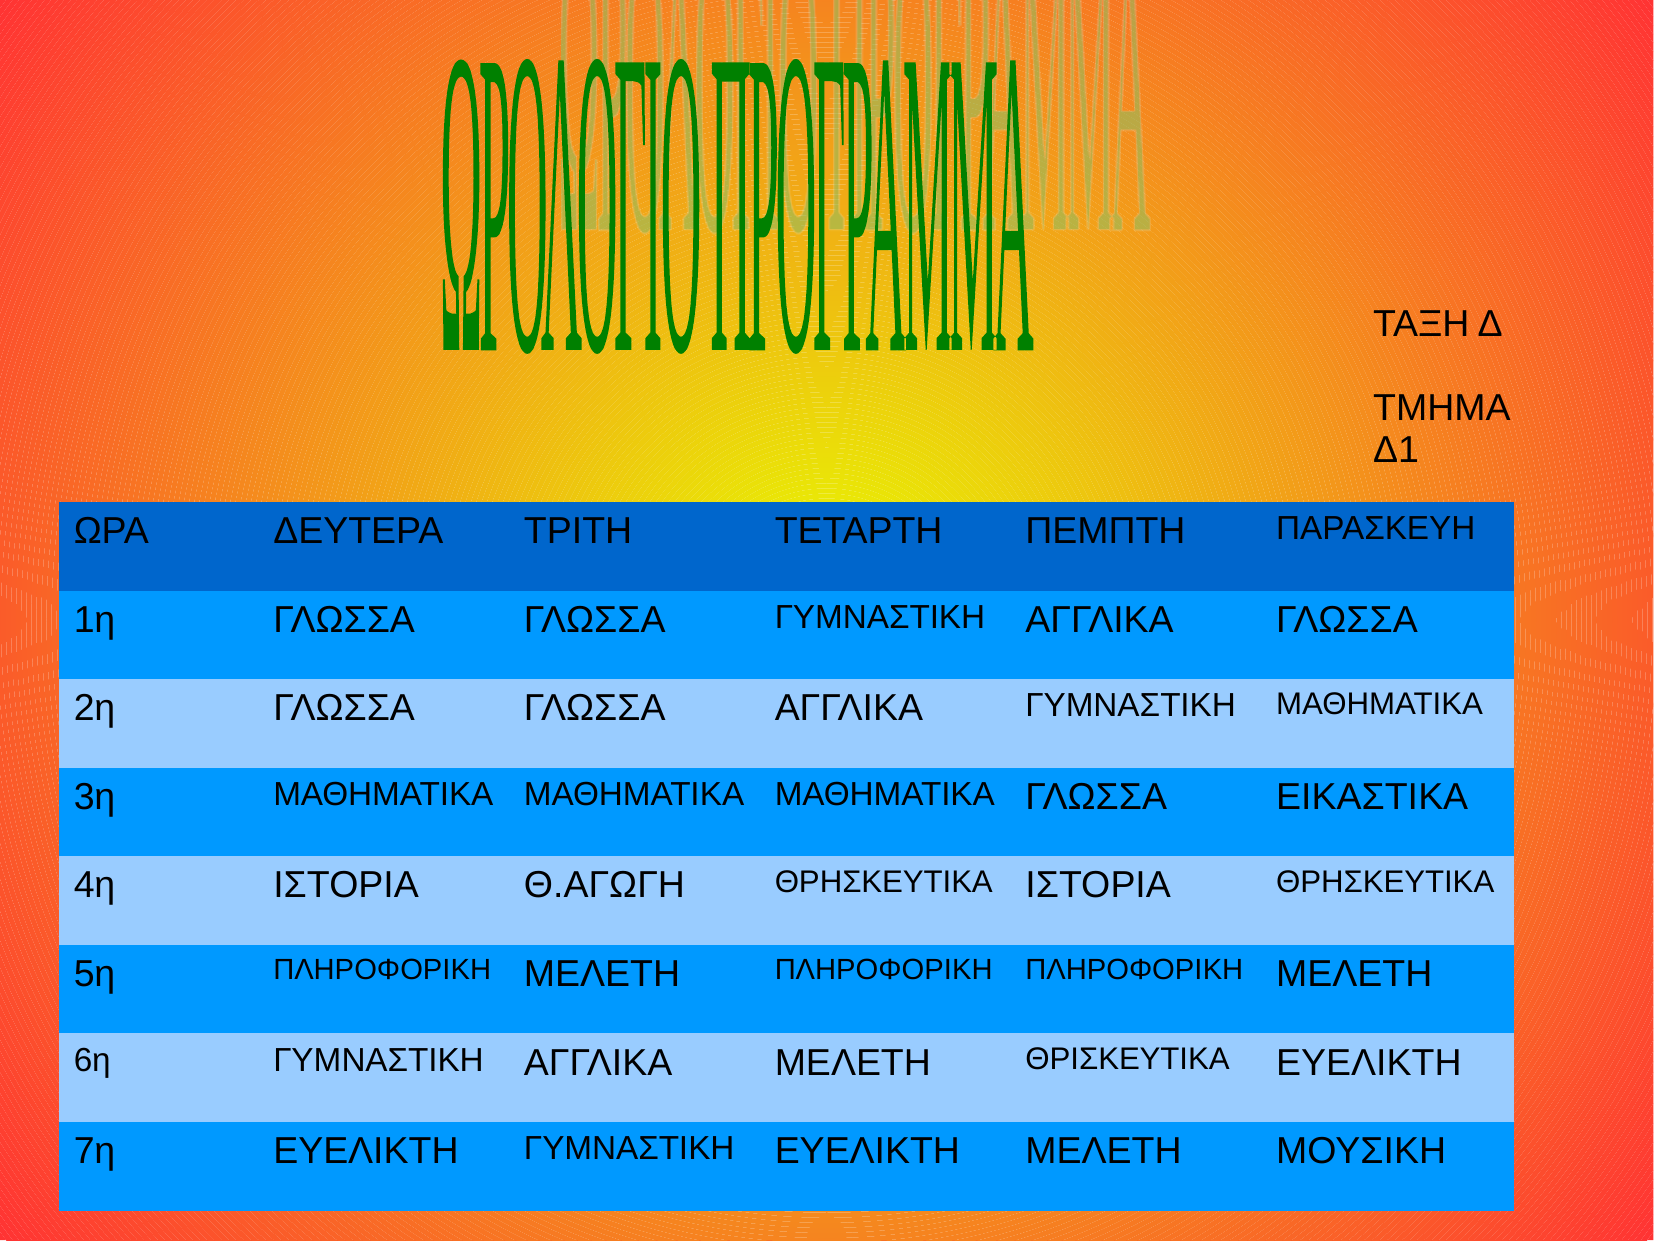

ΩΡΟΛΟΓΙΟ ΠΡΟΓΡΑΜΜΑ
ΤΑΞΗ Δ
ΤΜΗΜΑ Δ1
| ΩΡΑ | ΔΕΥΤΕΡΑ | ΤΡΙΤΗ | ΤΕΤΑΡΤΗ | ΠΕΜΠΤΗ | ΠΑΡΑΣΚΕΥΗ |
| --- | --- | --- | --- | --- | --- |
| 1η | ΓΛΩΣΣΑ | ΓΛΩΣΣΑ | ΓΥΜΝΑΣΤΙΚΗ | ΑΓΓΛΙΚΑ | ΓΛΩΣΣΑ |
| 2η | ΓΛΩΣΣΑ | ΓΛΩΣΣΑ | ΑΓΓΛΙΚΑ | ΓΥΜΝΑΣΤΙΚΗ | ΜΑΘΗΜΑΤΙΚΑ |
| 3η | ΜΑΘΗΜΑΤΙΚΑ | ΜΑΘΗΜΑΤΙΚΑ | ΜΑΘΗΜΑΤΙΚΑ | ΓΛΩΣΣΑ | ΕΙΚΑΣΤΙΚΑ |
| 4η | ΙΣΤΟΡΙΑ | Θ.ΑΓΩΓΗ | ΘΡΗΣΚΕΥΤΙΚΑ | ΙΣΤΟΡΙΑ | ΘΡΗΣΚΕΥΤΙΚΑ |
| 5η | ΠΛΗΡΟΦΟΡΙΚΗ | ΜΕΛΕΤΗ | ΠΛΗΡΟΦΟΡΙΚΗ | ΠΛΗΡΟΦΟΡΙΚΗ | ΜΕΛΕΤΗ |
| 6η | ΓΥΜΝΑΣΤΙΚΗ | ΑΓΓΛΙΚΑ | ΜΕΛΕΤΗ | ΘΡΙΣΚΕΥΤΙΚΑ | ΕΥΕΛΙΚΤΗ |
| 7η | ΕΥΕΛΙΚΤΗ | ΓΥΜΝΑΣΤΙΚΗ | ΕΥΕΛΙΚΤΗ | ΜΕΛΕΤΗ | ΜΟΥΣΙΚΗ |
ΤΑΞΗ Δ
ΤΜΗΜΑΔ1